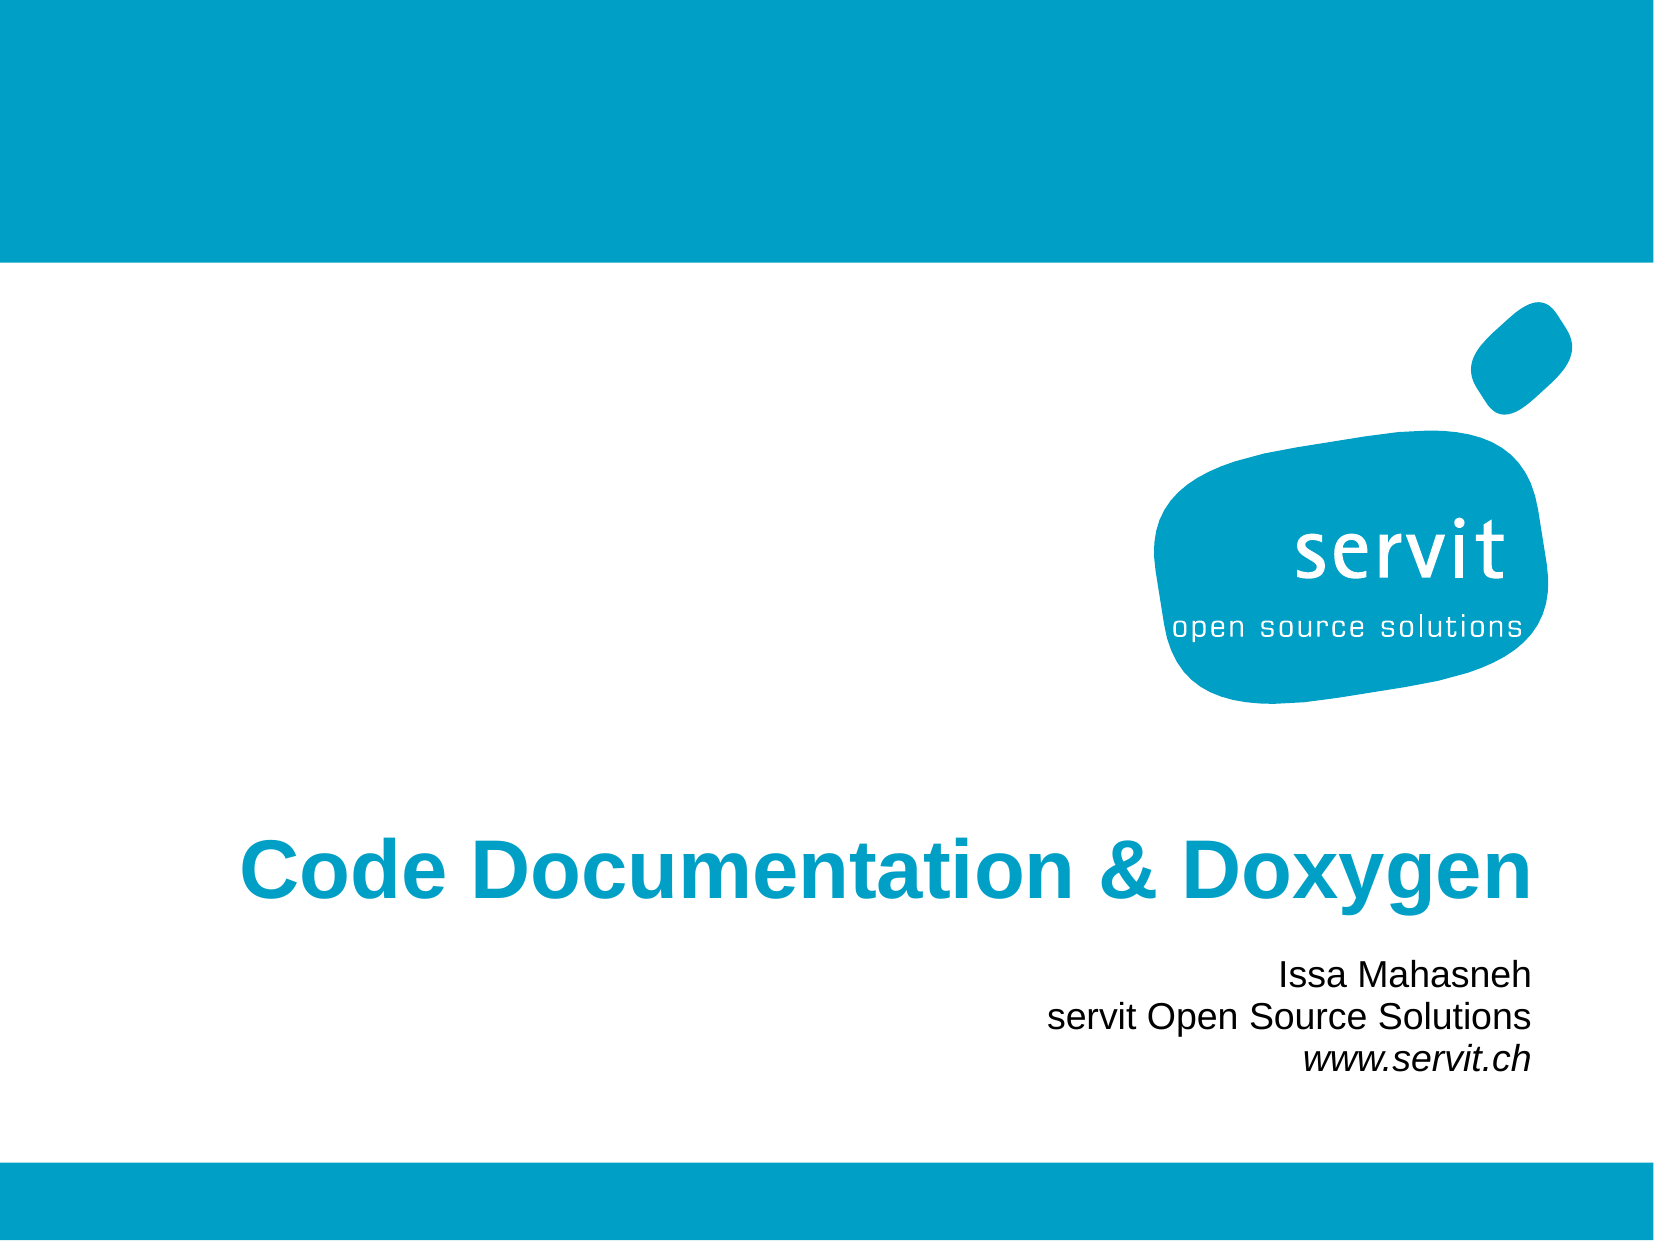

Code Documentation & Doxygen
Issa Mahasneh
servit Open Source Solutions
www.servit.ch